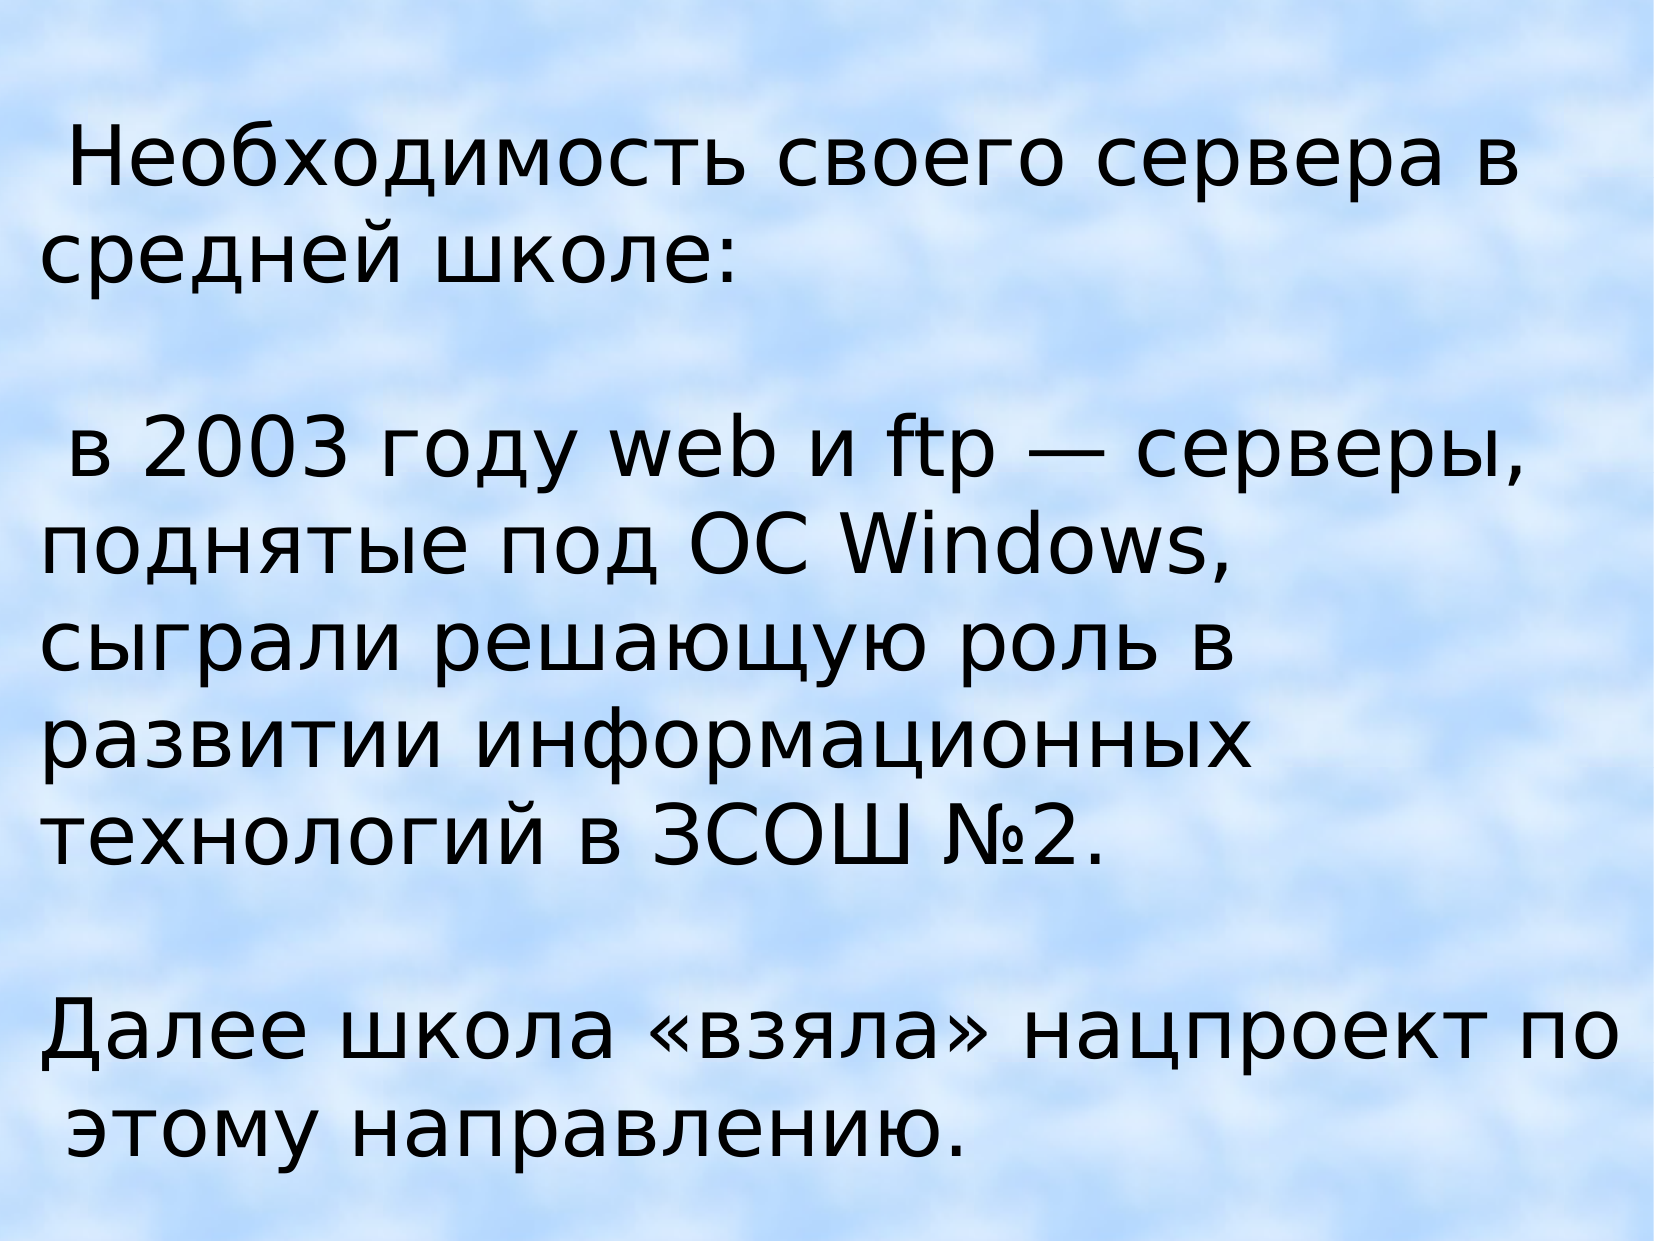

Необходимость своего сервера в средней школе:
 в 2003 году web и ftp — серверы, поднятые под ОС Windows, сыграли решающую роль в развитии информационных технологий в ЗСОШ №2.
Далее школа «взяла» нацпроект по этому направлению.